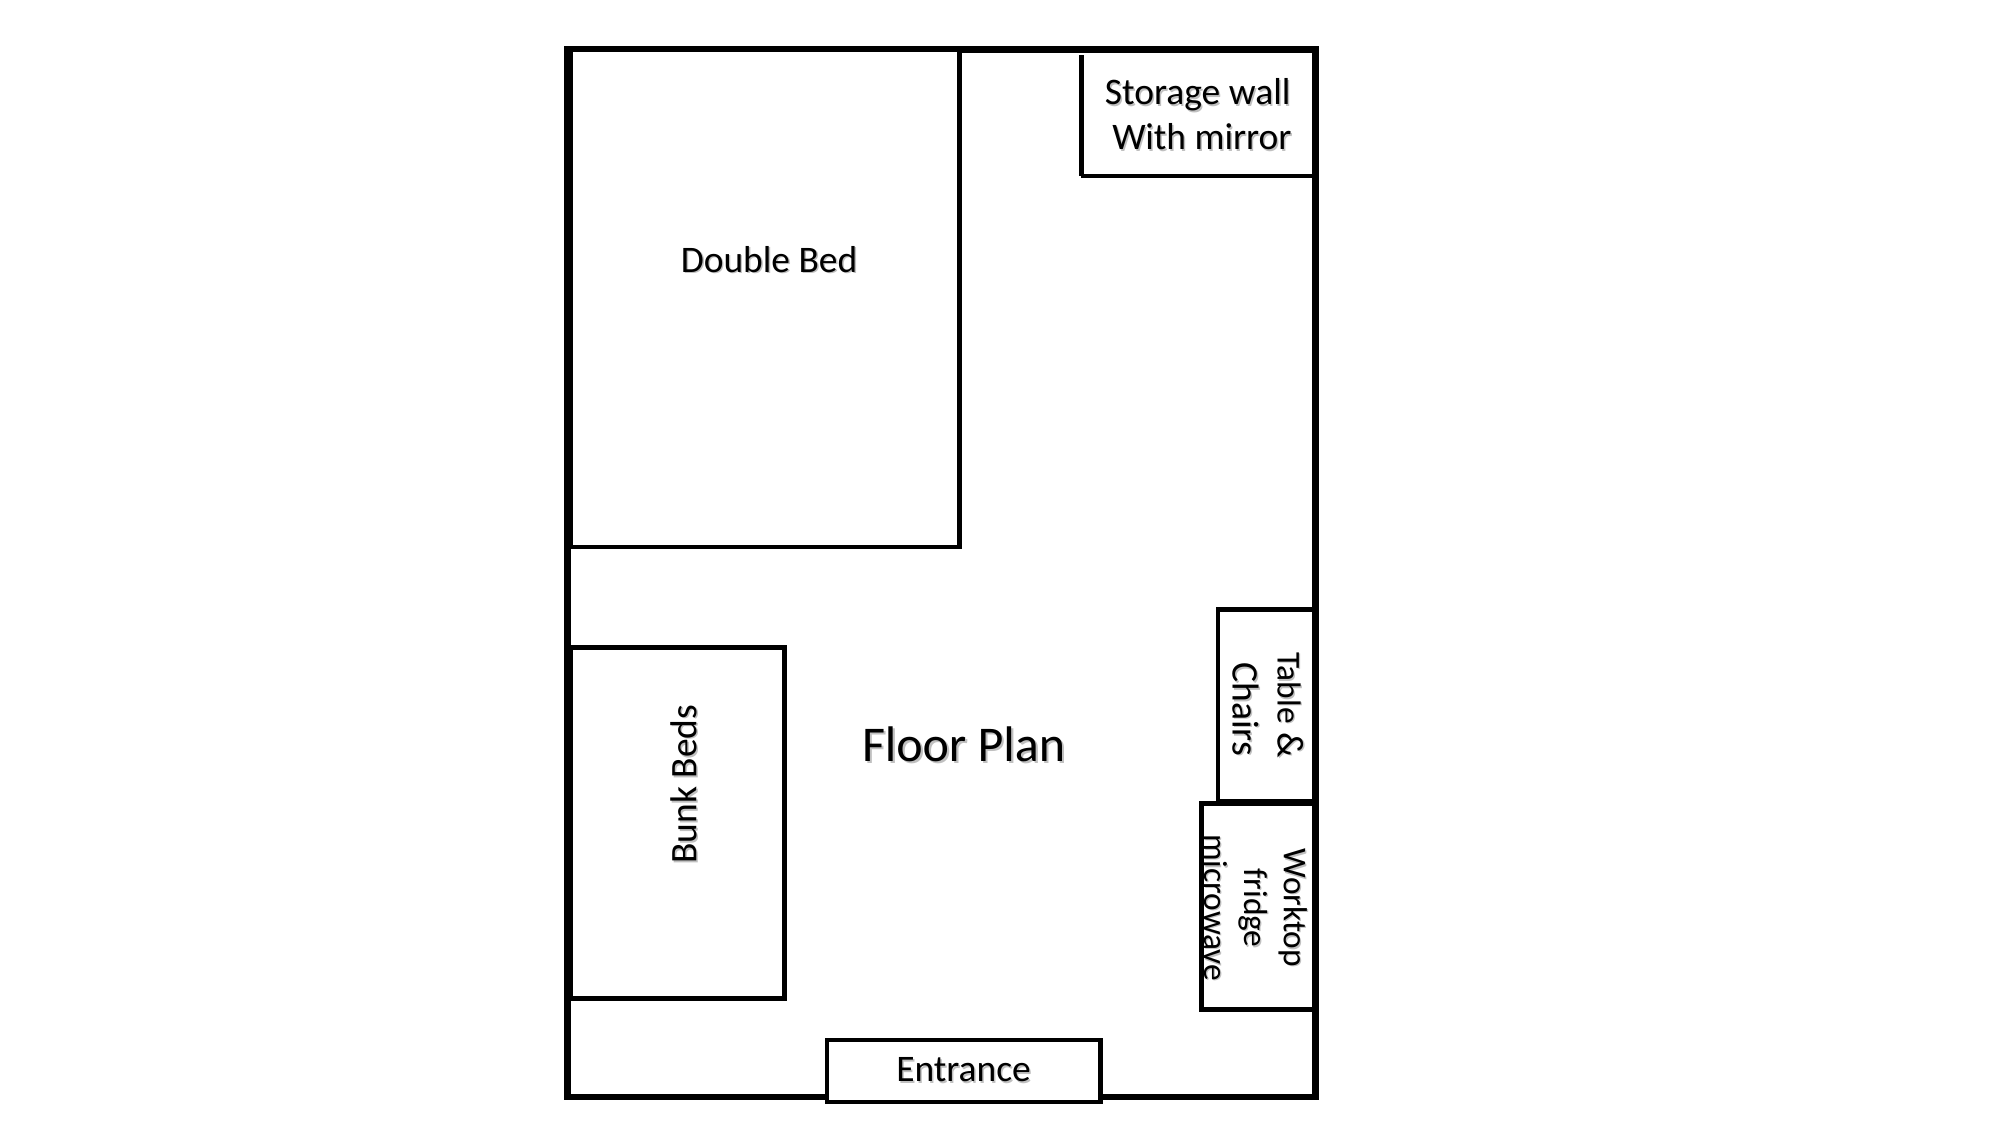

Storage wall
With mirror
Double Bed
Table &
 Chairs
Floor Plan
Bunk Beds
Worktop
fridge
microwave
Entrance